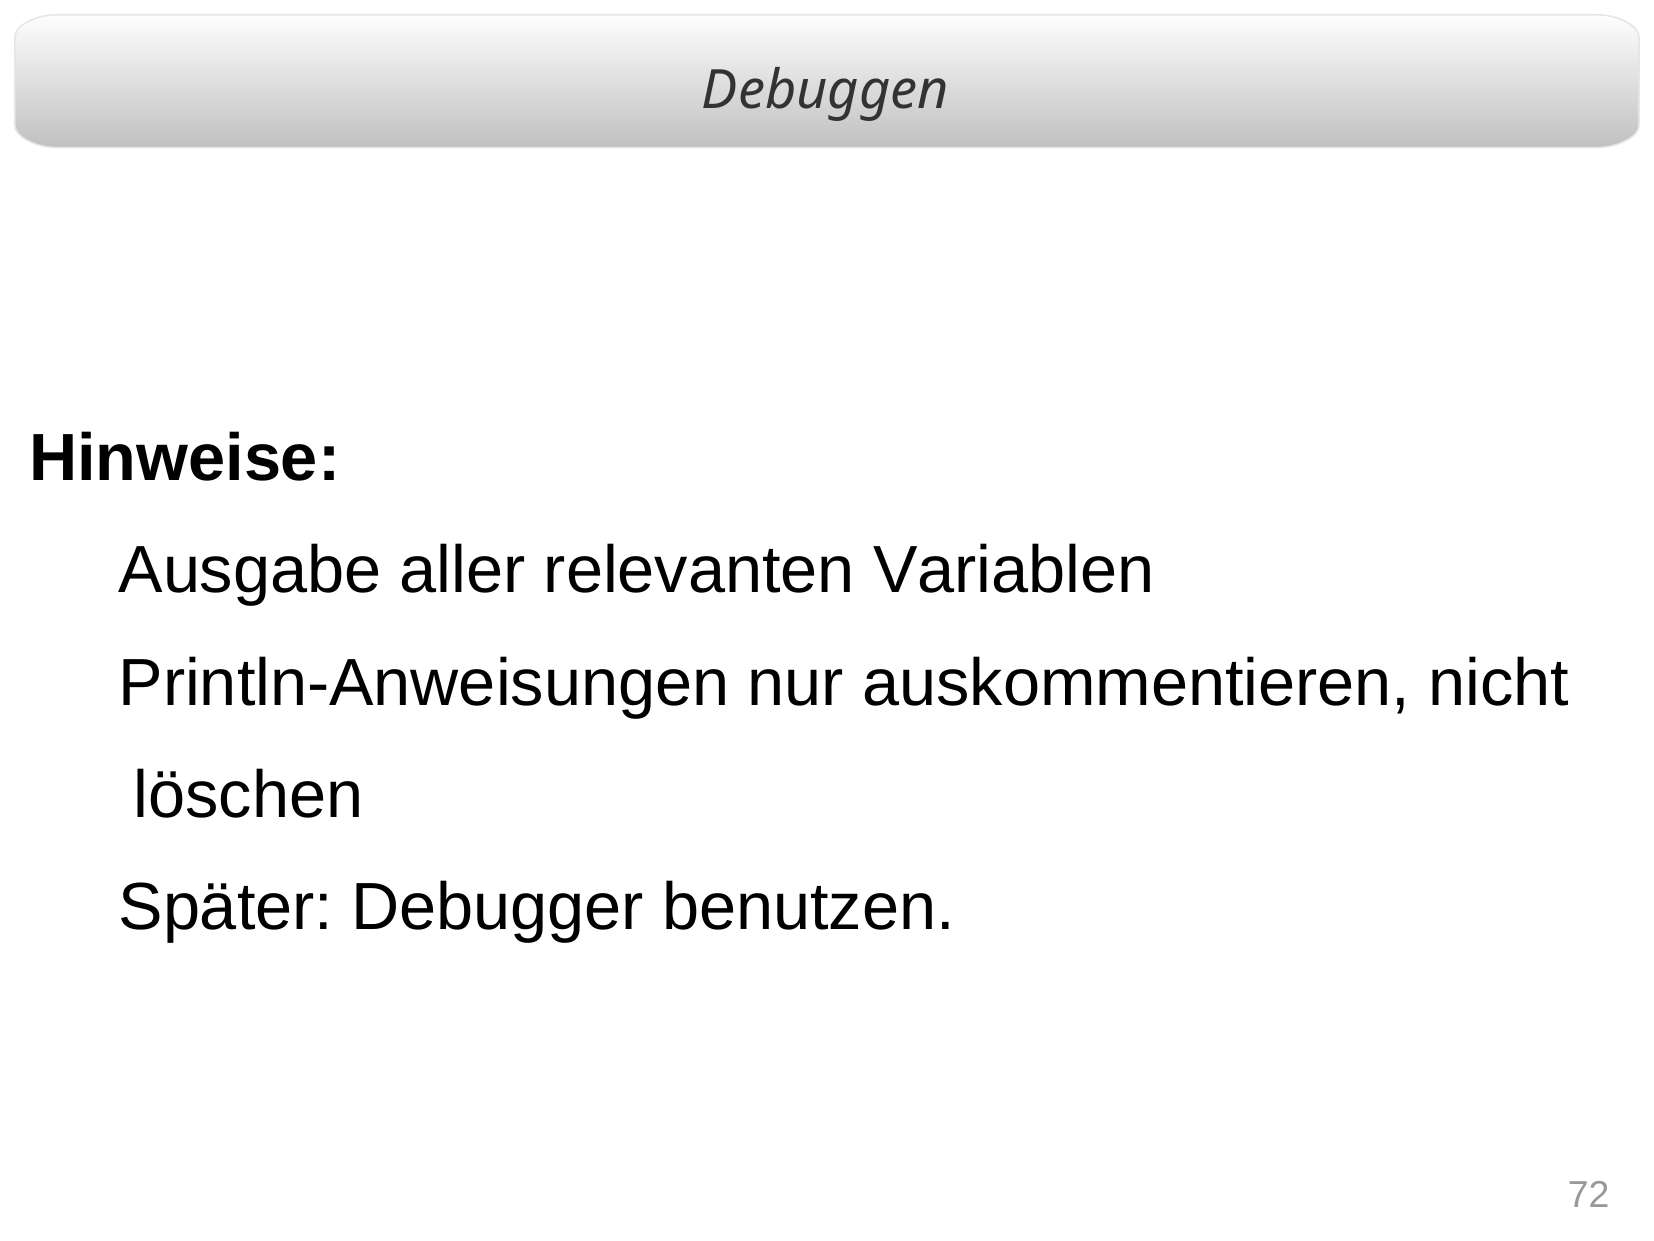

# Debuggen
Hinweise:
 Ausgabe aller relevanten Variablen
 Println-Anweisungen nur auskommentieren, nicht löschen
 Später: Debugger benutzen.